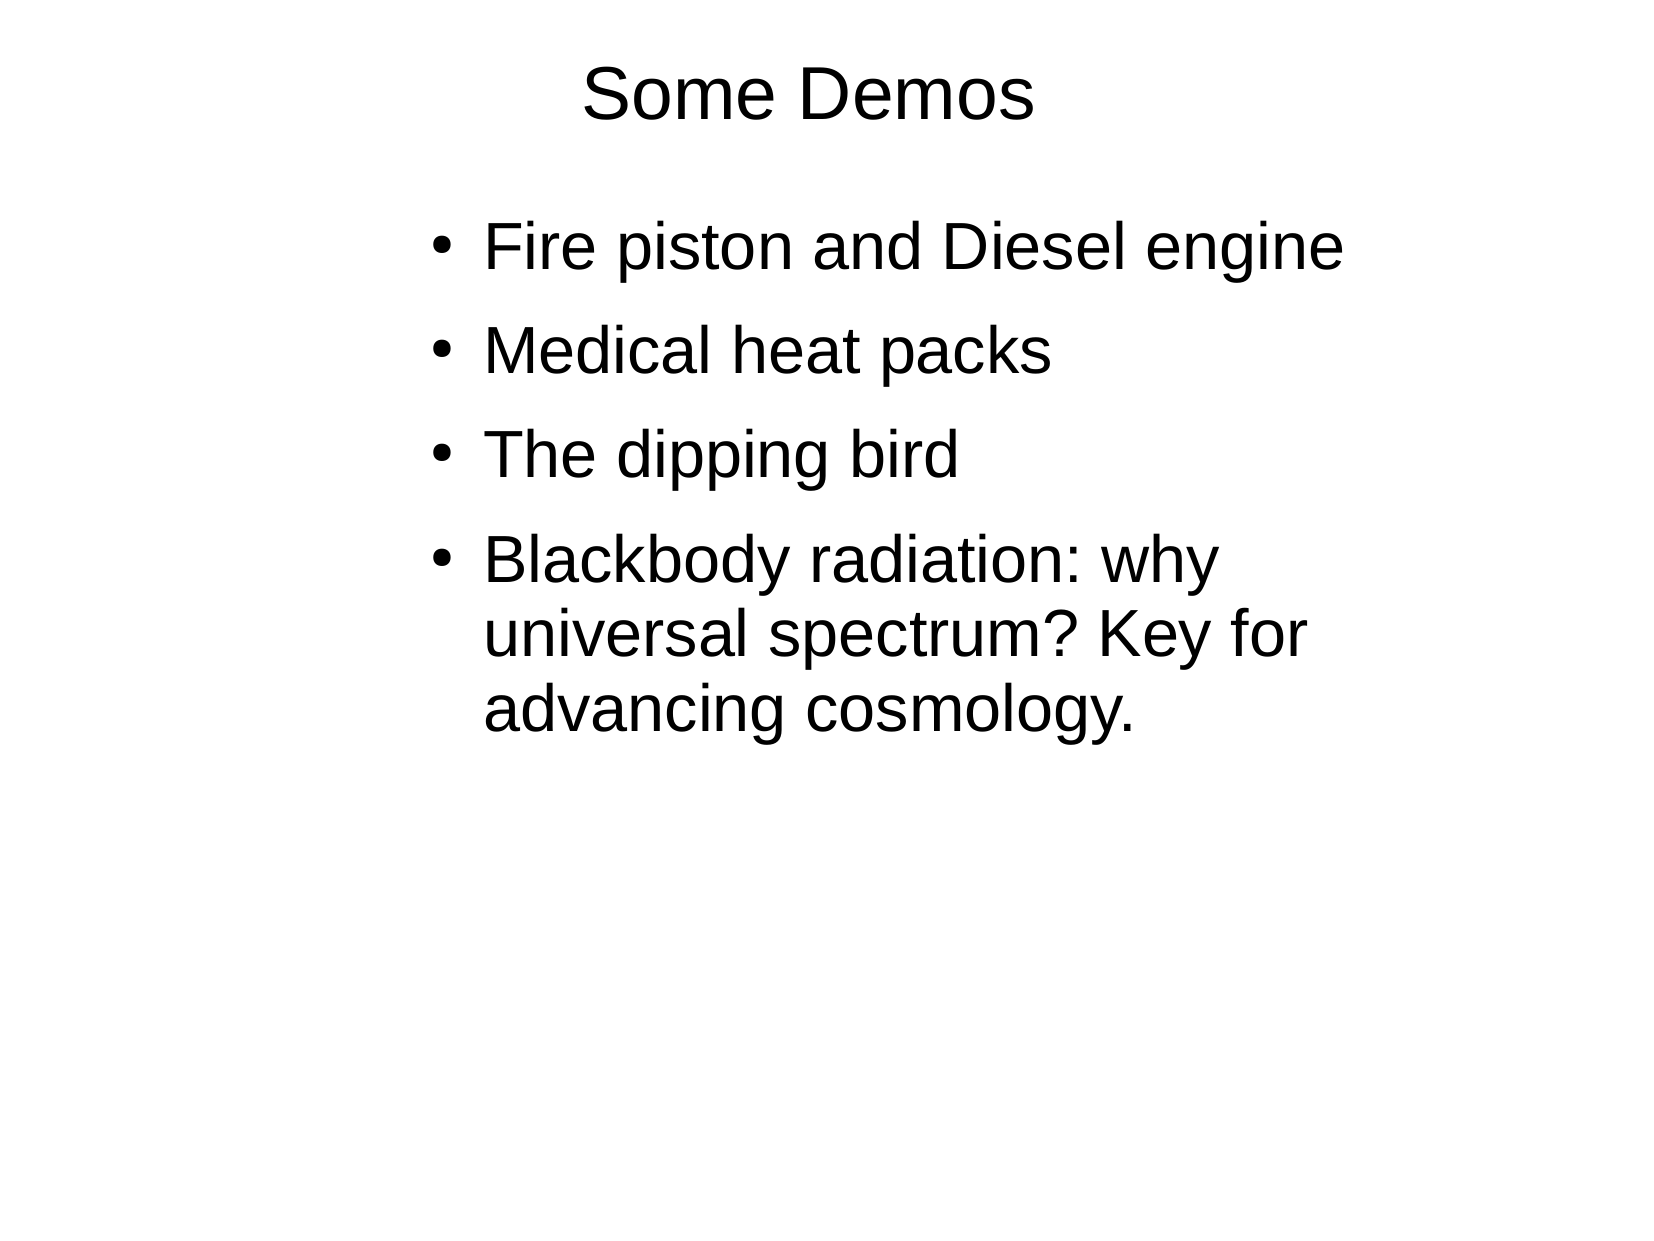

# Some Demos
Fire piston and Diesel engine
Medical heat packs
The dipping bird
Blackbody radiation: why universal spectrum? Key for advancing cosmology.